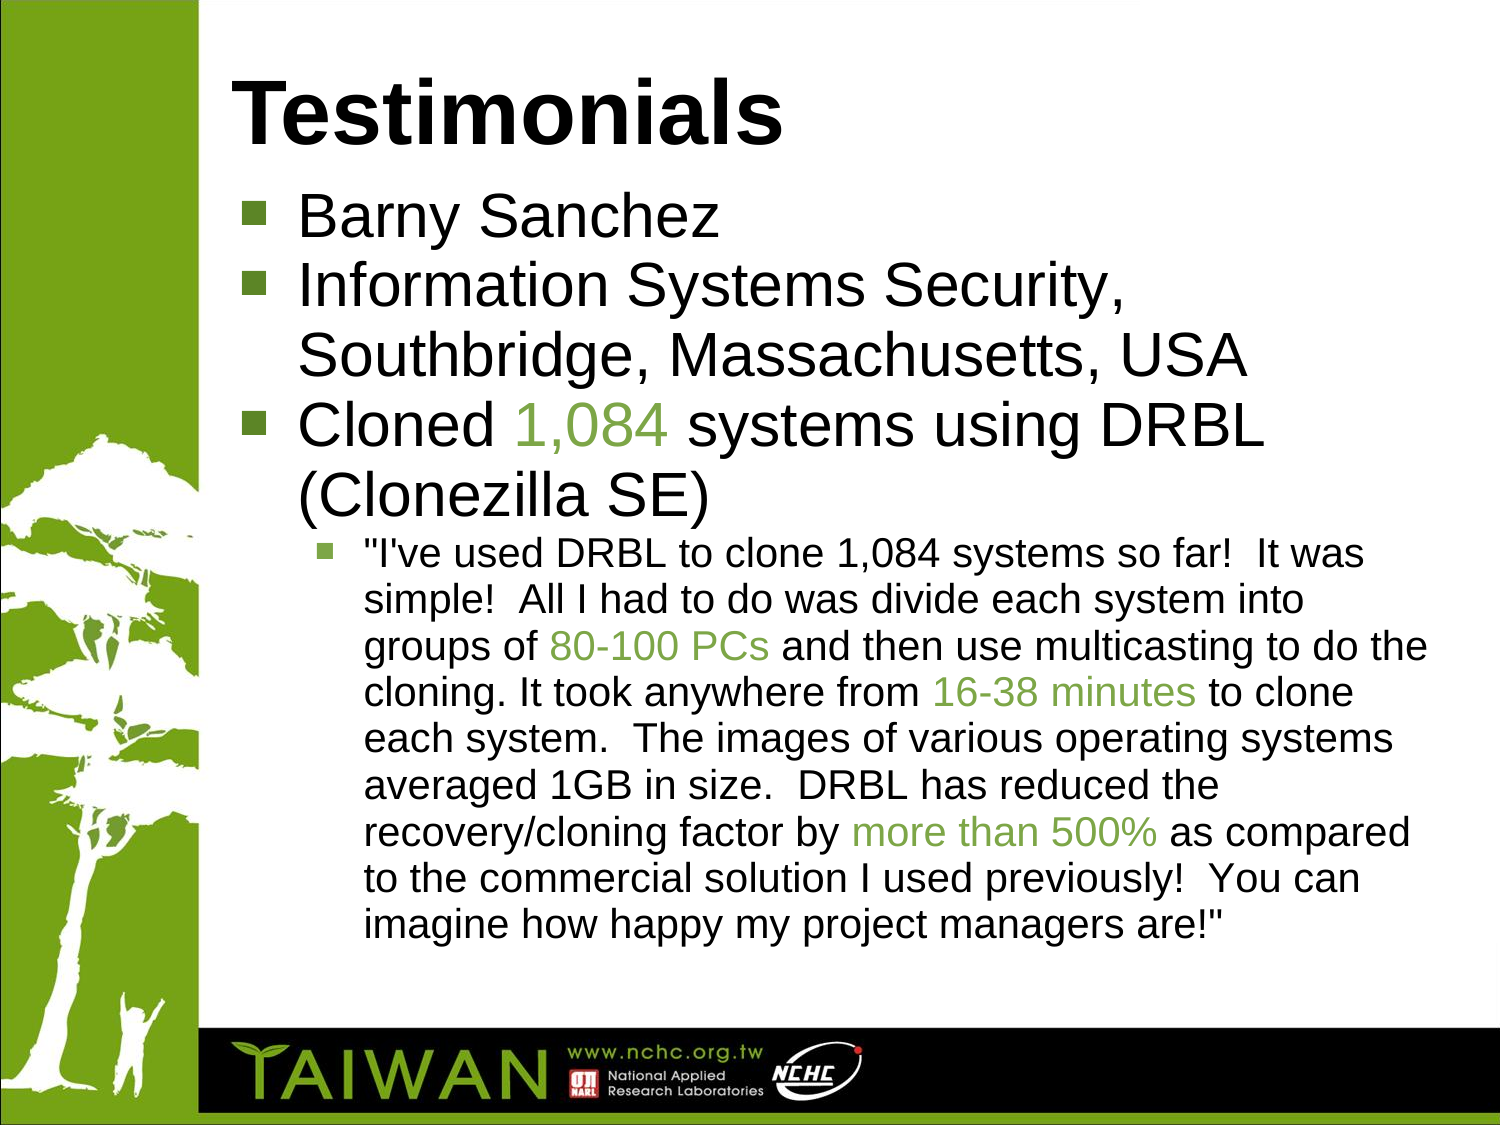

# Testimonials
Barny Sanchez
Information Systems Security, Southbridge, Massachusetts, USA
Cloned 1,084 systems using DRBL (Clonezilla SE)
"I've used DRBL to clone 1,084 systems so far! It was simple! All I had to do was divide each system into groups of 80-100 PCs and then use multicasting to do the cloning. It took anywhere from 16-38 minutes to clone each system. The images of various operating systems averaged 1GB in size. DRBL has reduced the recovery/cloning factor by more than 500% as compared to the commercial solution I used previously! You can imagine how happy my project managers are!"